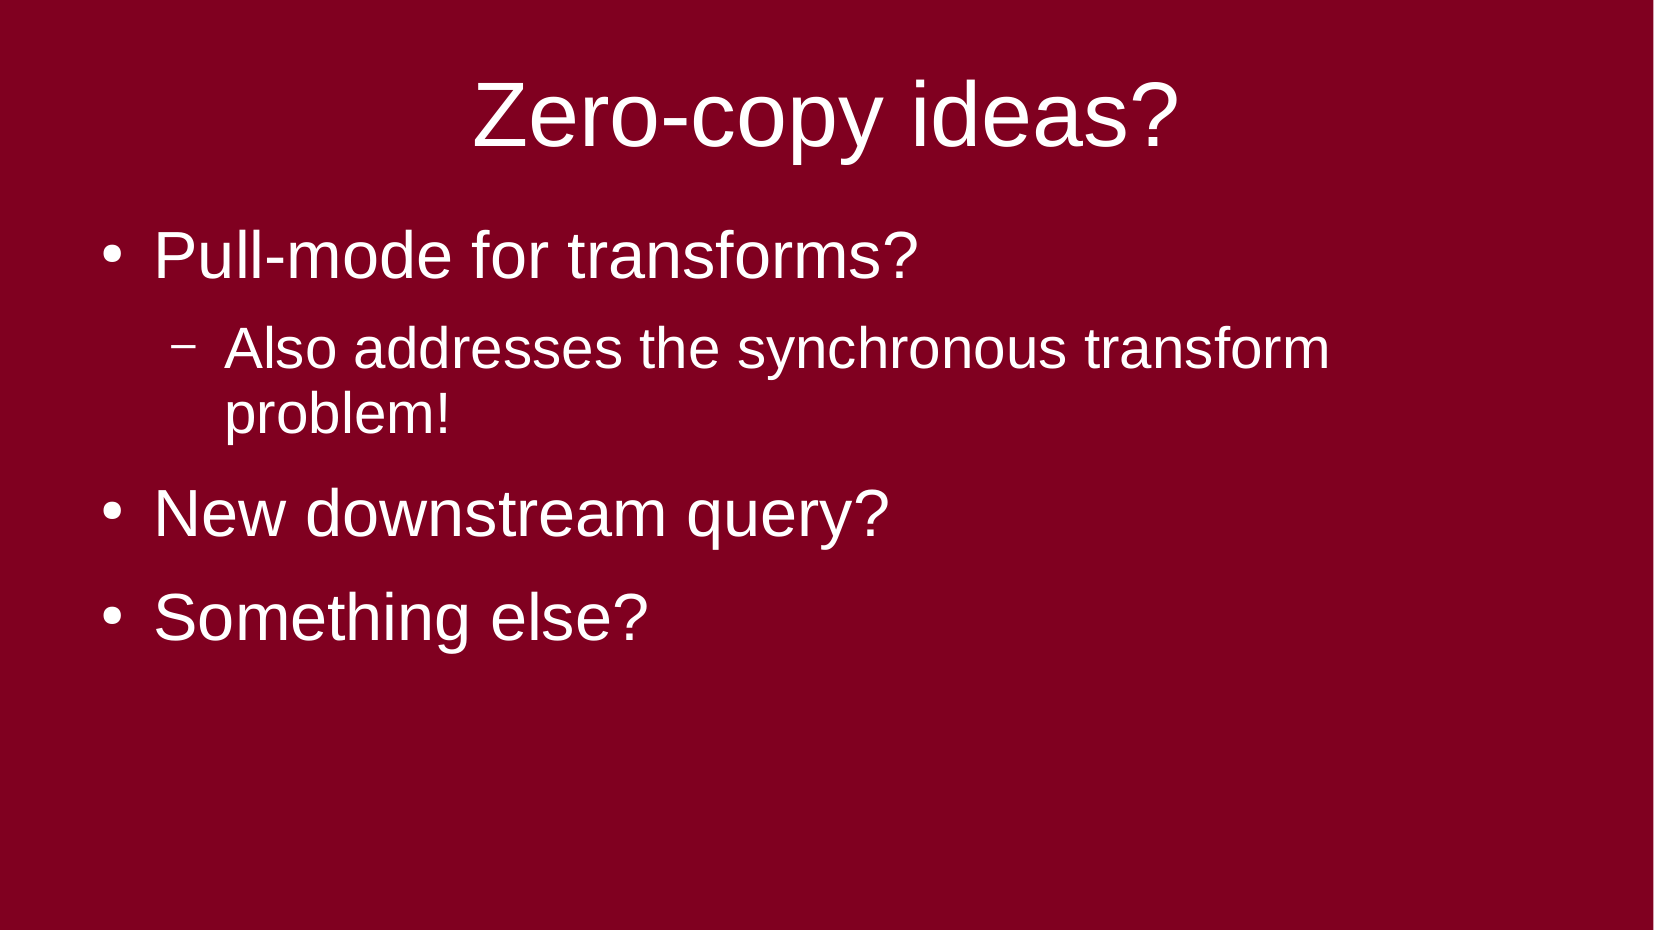

# Zero-copy ideas?
Pull-mode for transforms?
Also addresses the synchronous transform problem!
New downstream query?
Something else?